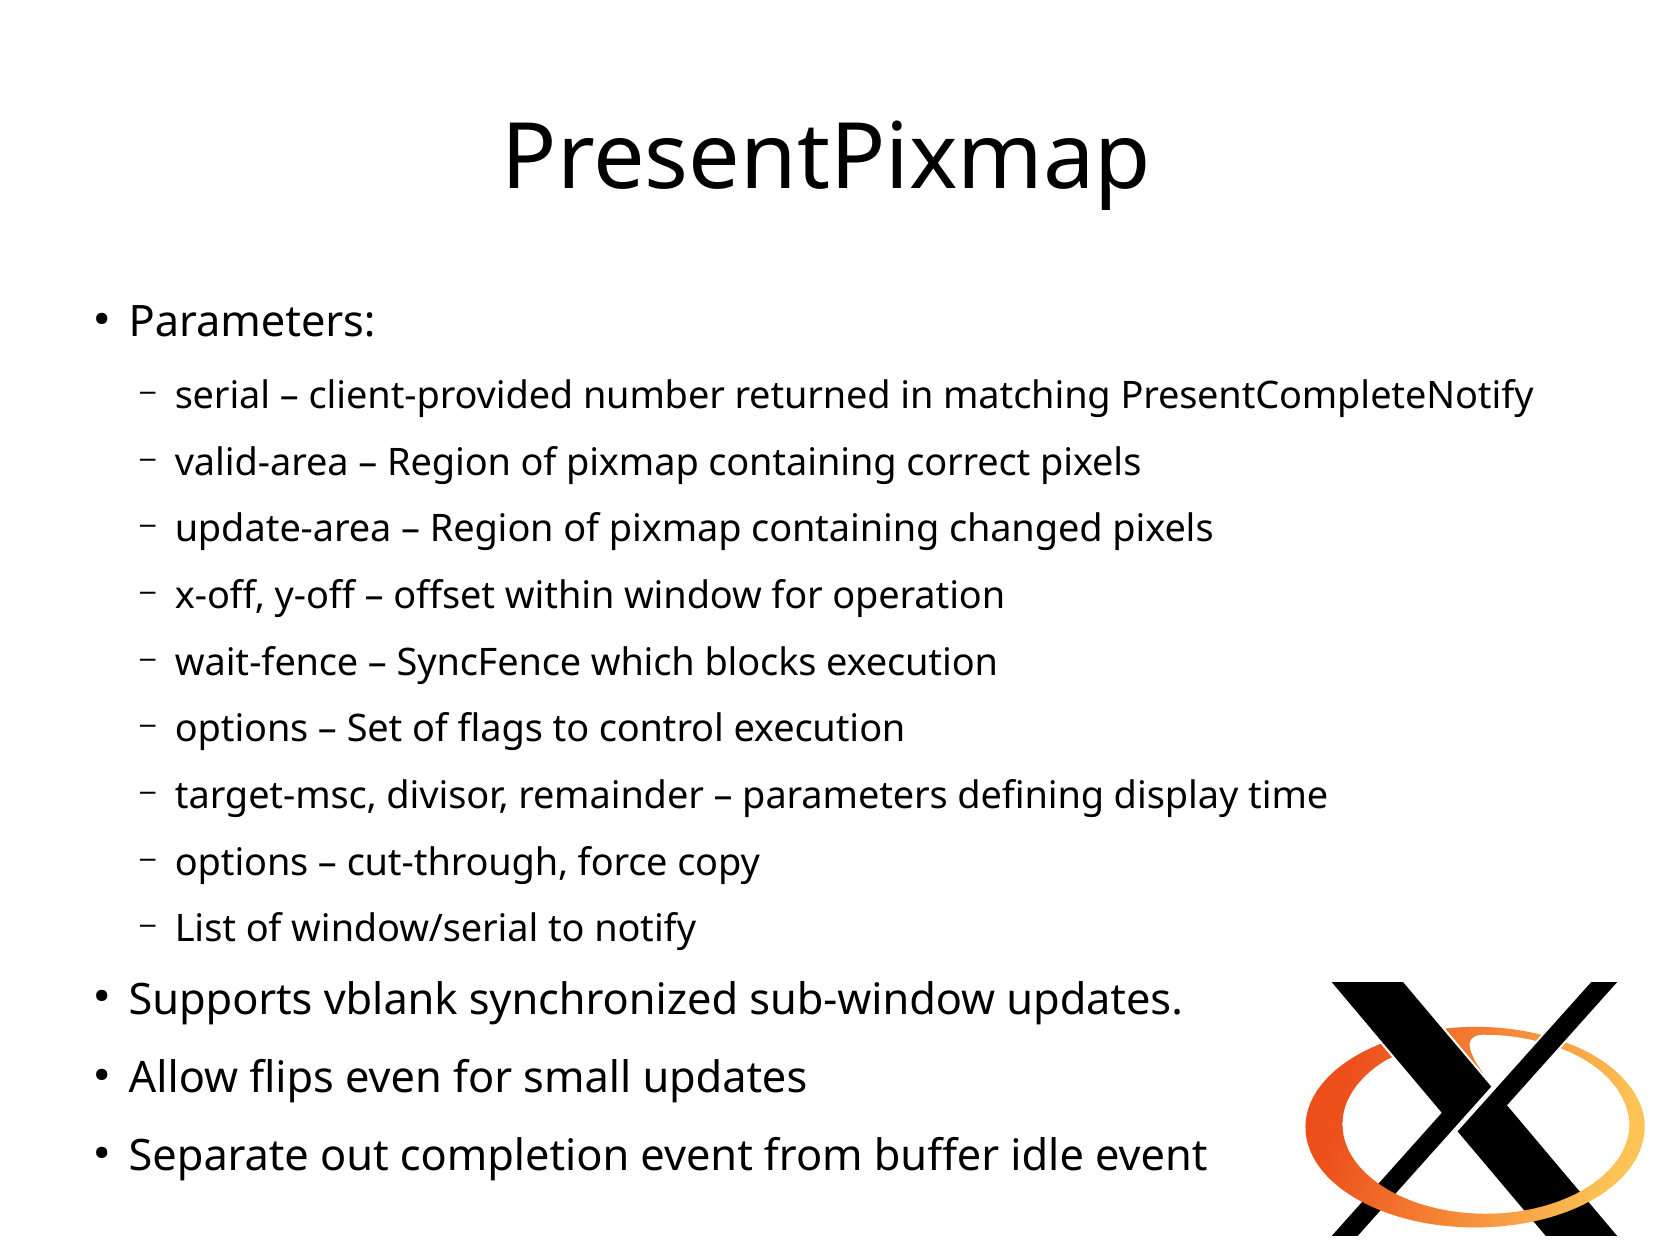

# PresentPixmap
Parameters:
serial – client-provided number returned in matching PresentCompleteNotify
valid-area – Region of pixmap containing correct pixels
update-area – Region of pixmap containing changed pixels
x-off, y-off – offset within window for operation
wait-fence – SyncFence which blocks execution
options – Set of flags to control execution
target-msc, divisor, remainder – parameters defining display time
options – cut-through, force copy
List of window/serial to notify
Supports vblank synchronized sub-window updates.
Allow flips even for small updates
Separate out completion event from buffer idle event